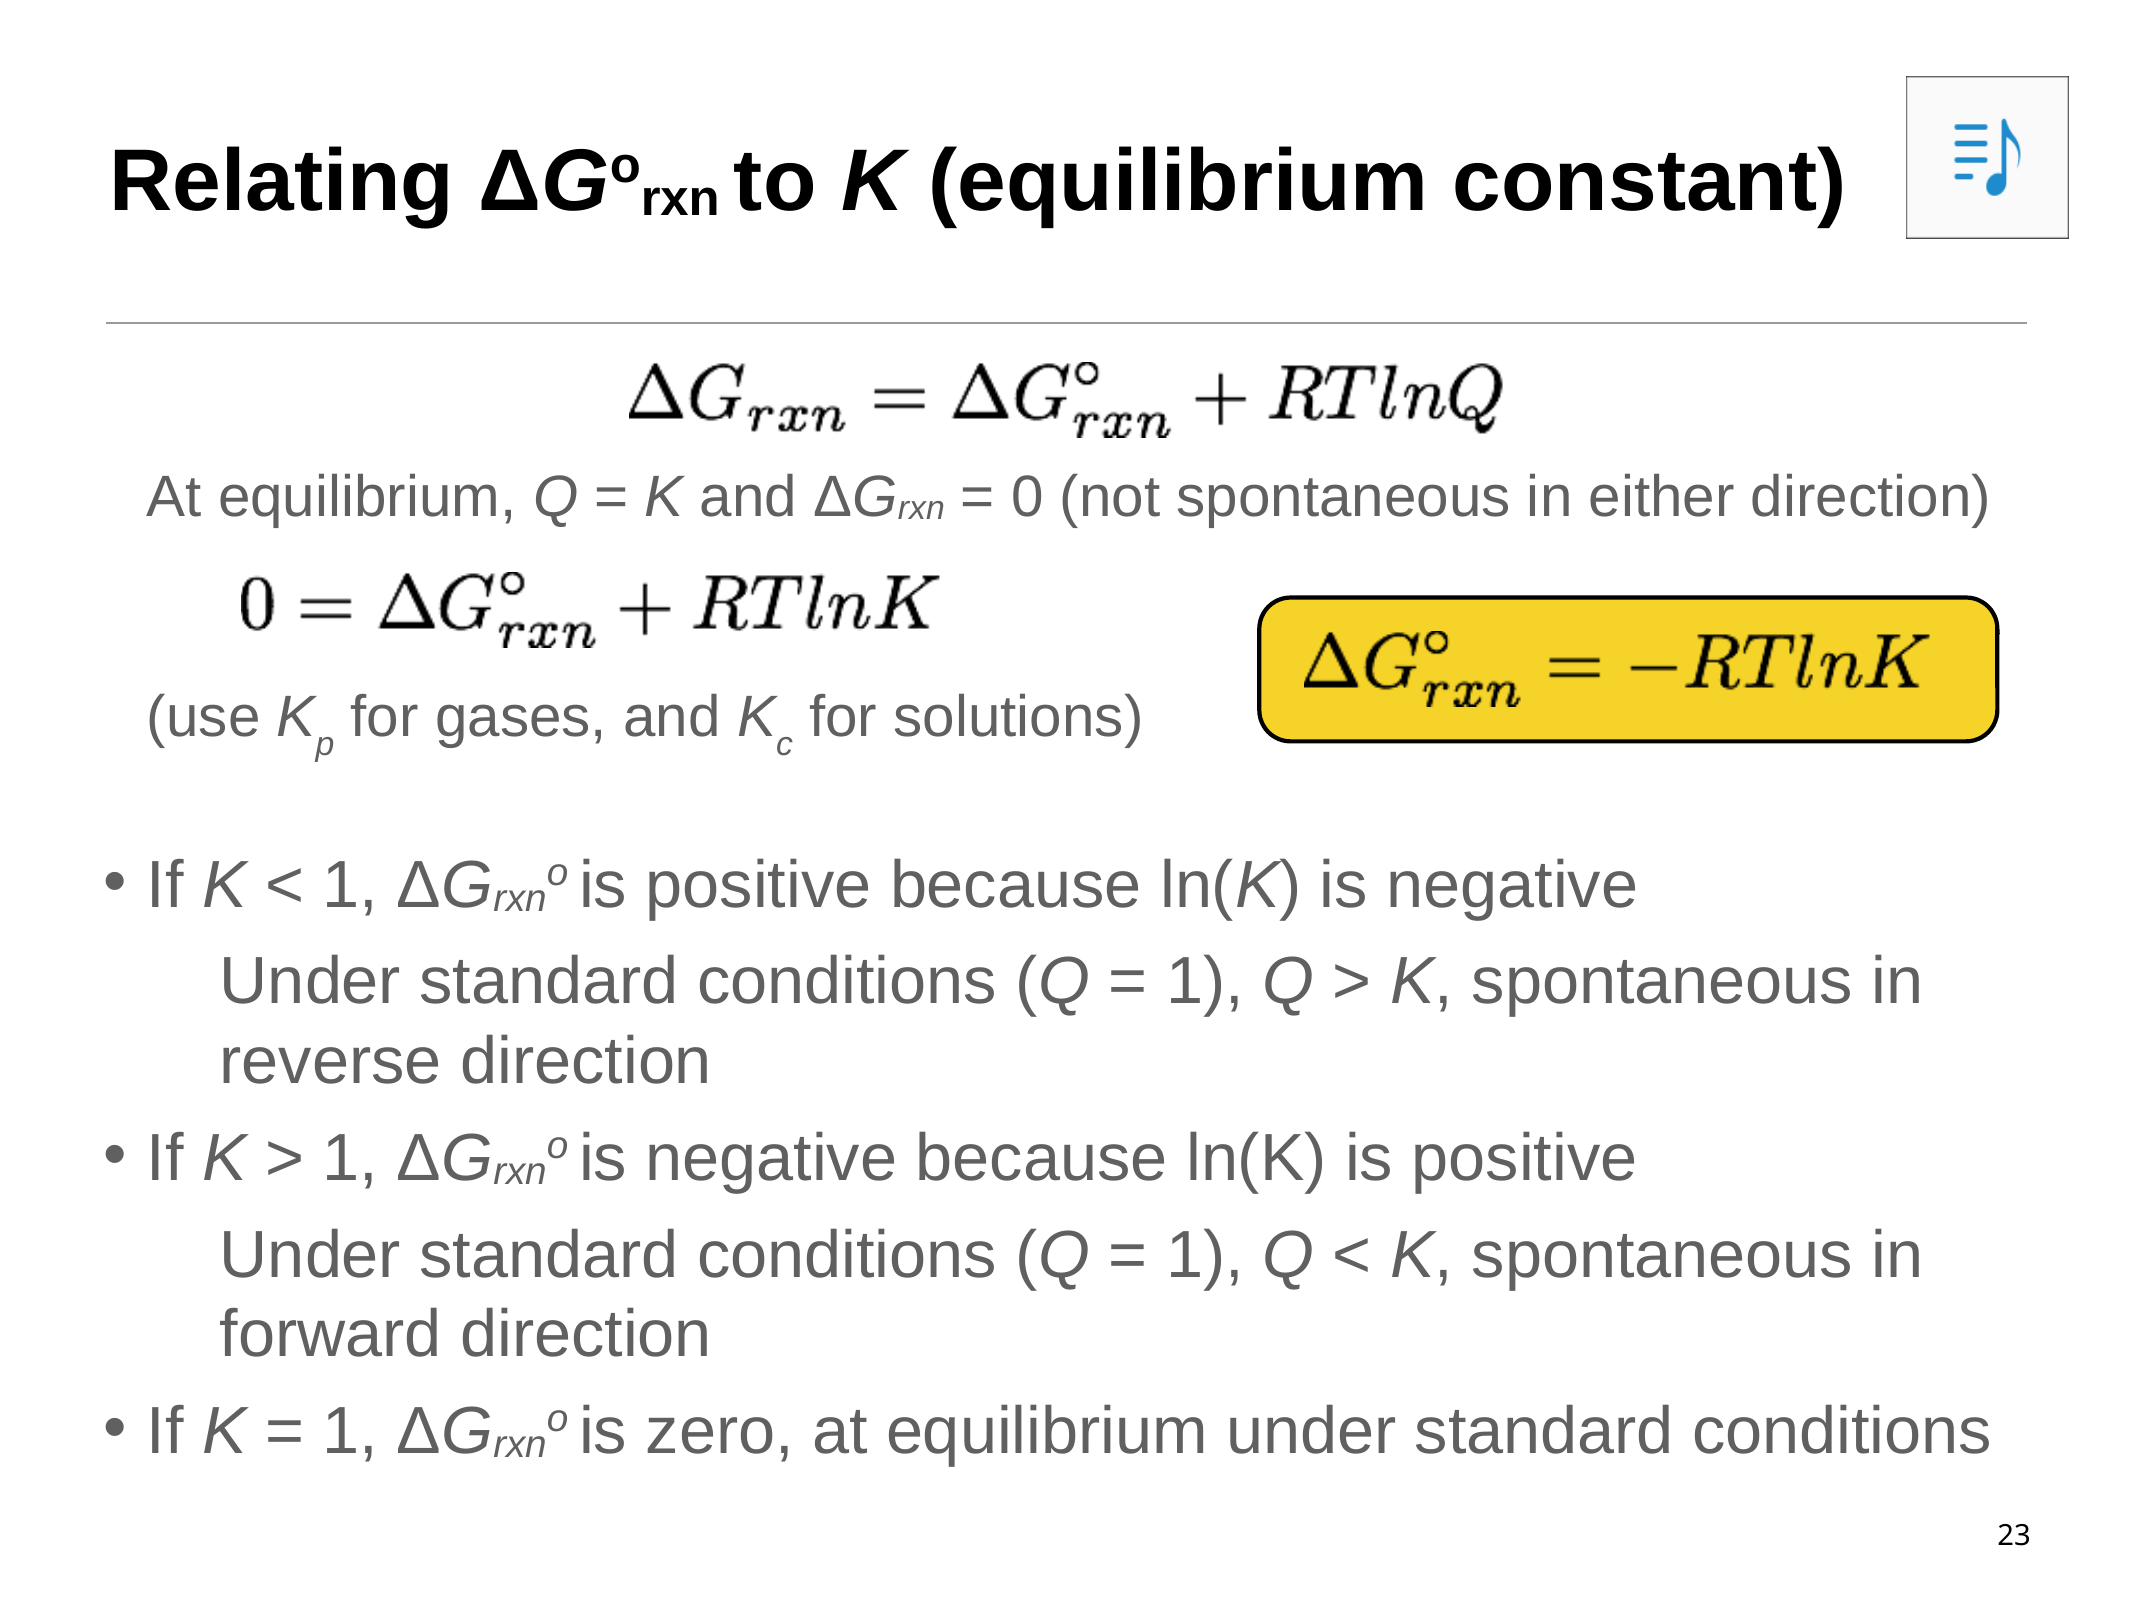

# Relating ΔGorxn to K (equilibrium constant)
At equilibrium, Q = K and ΔGrxn = 0 (not spontaneous in either direction)
(use Kp for gases, and Kc for solutions)
If K < 1, ΔGrxno is positive because ln(K) is negative
Under standard conditions (Q = 1), Q > K, spontaneous in reverse direction
If K > 1, ΔGrxno is negative because ln(K) is positive
Under standard conditions (Q = 1), Q < K, spontaneous in forward direction
If K = 1, ΔGrxno is zero, at equilibrium under standard conditions
23